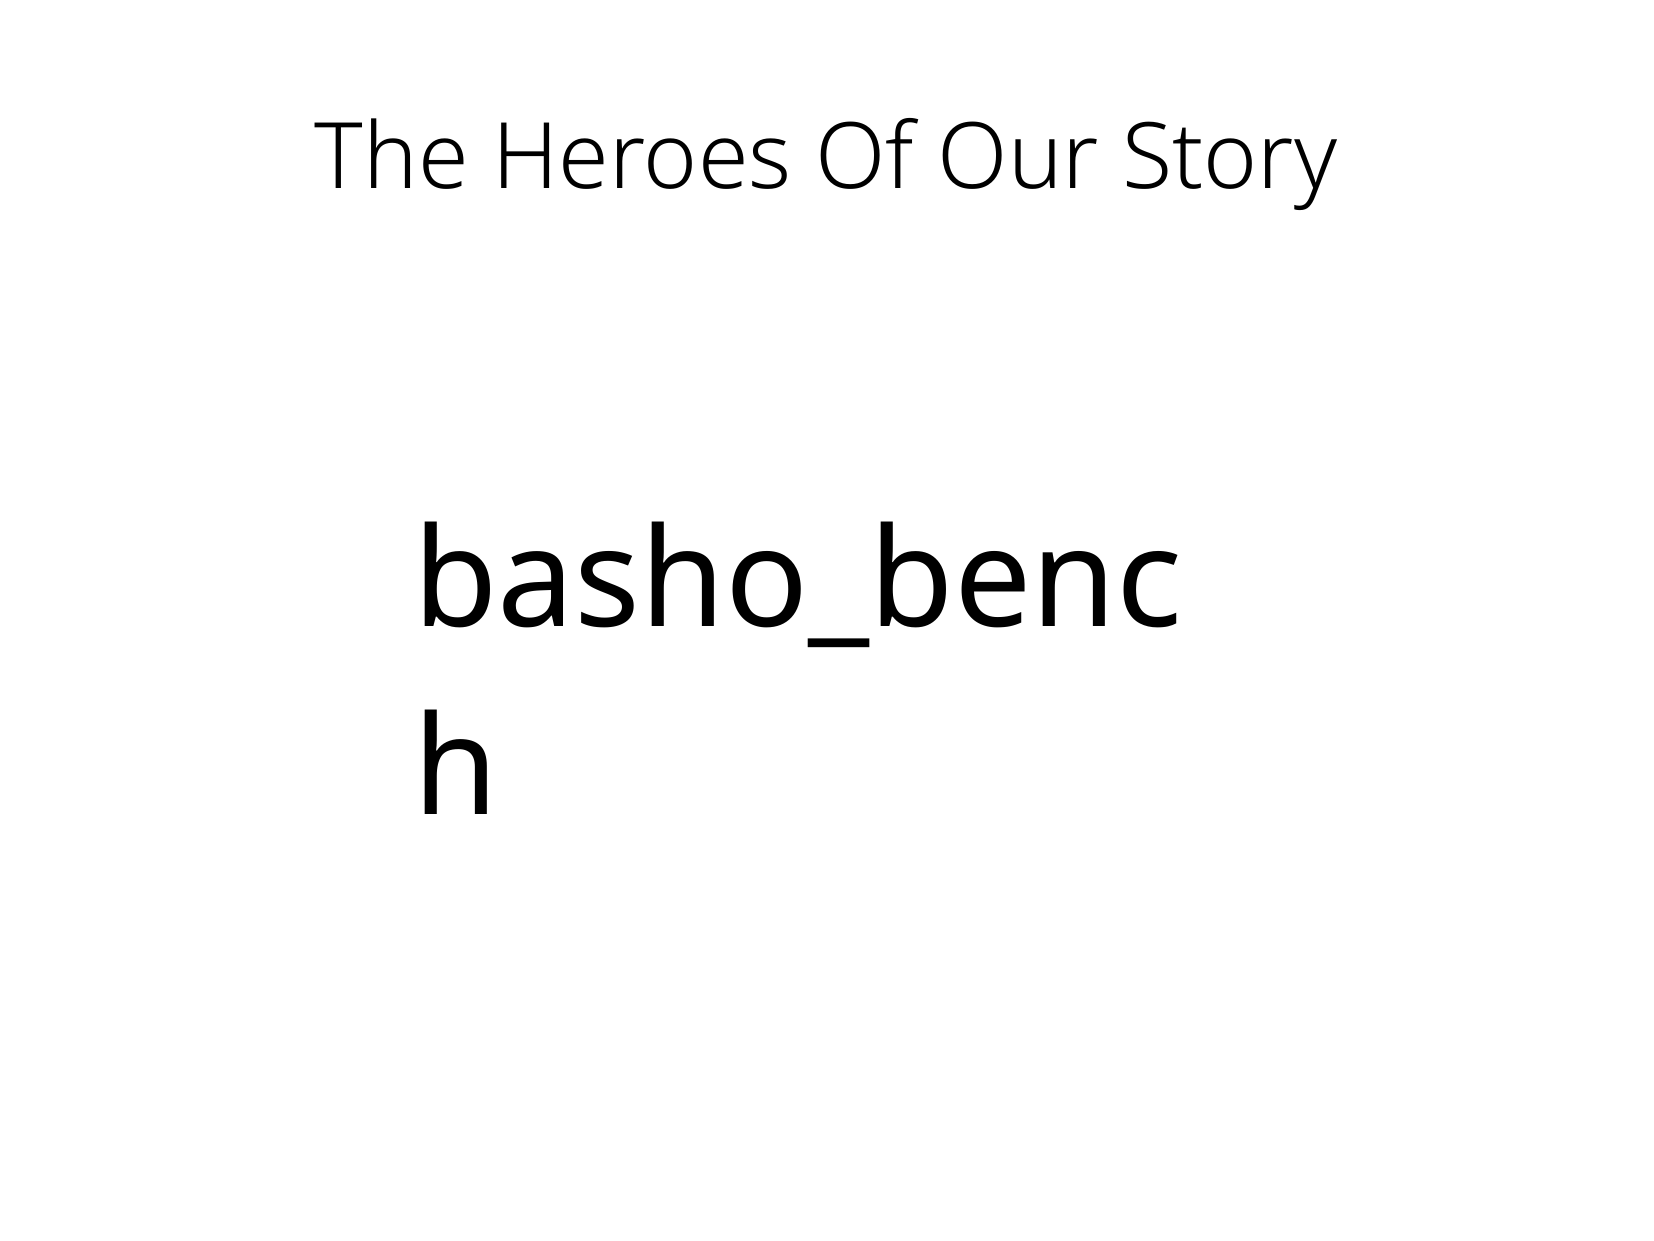

# The Heroes Of Our Story
basho_bench